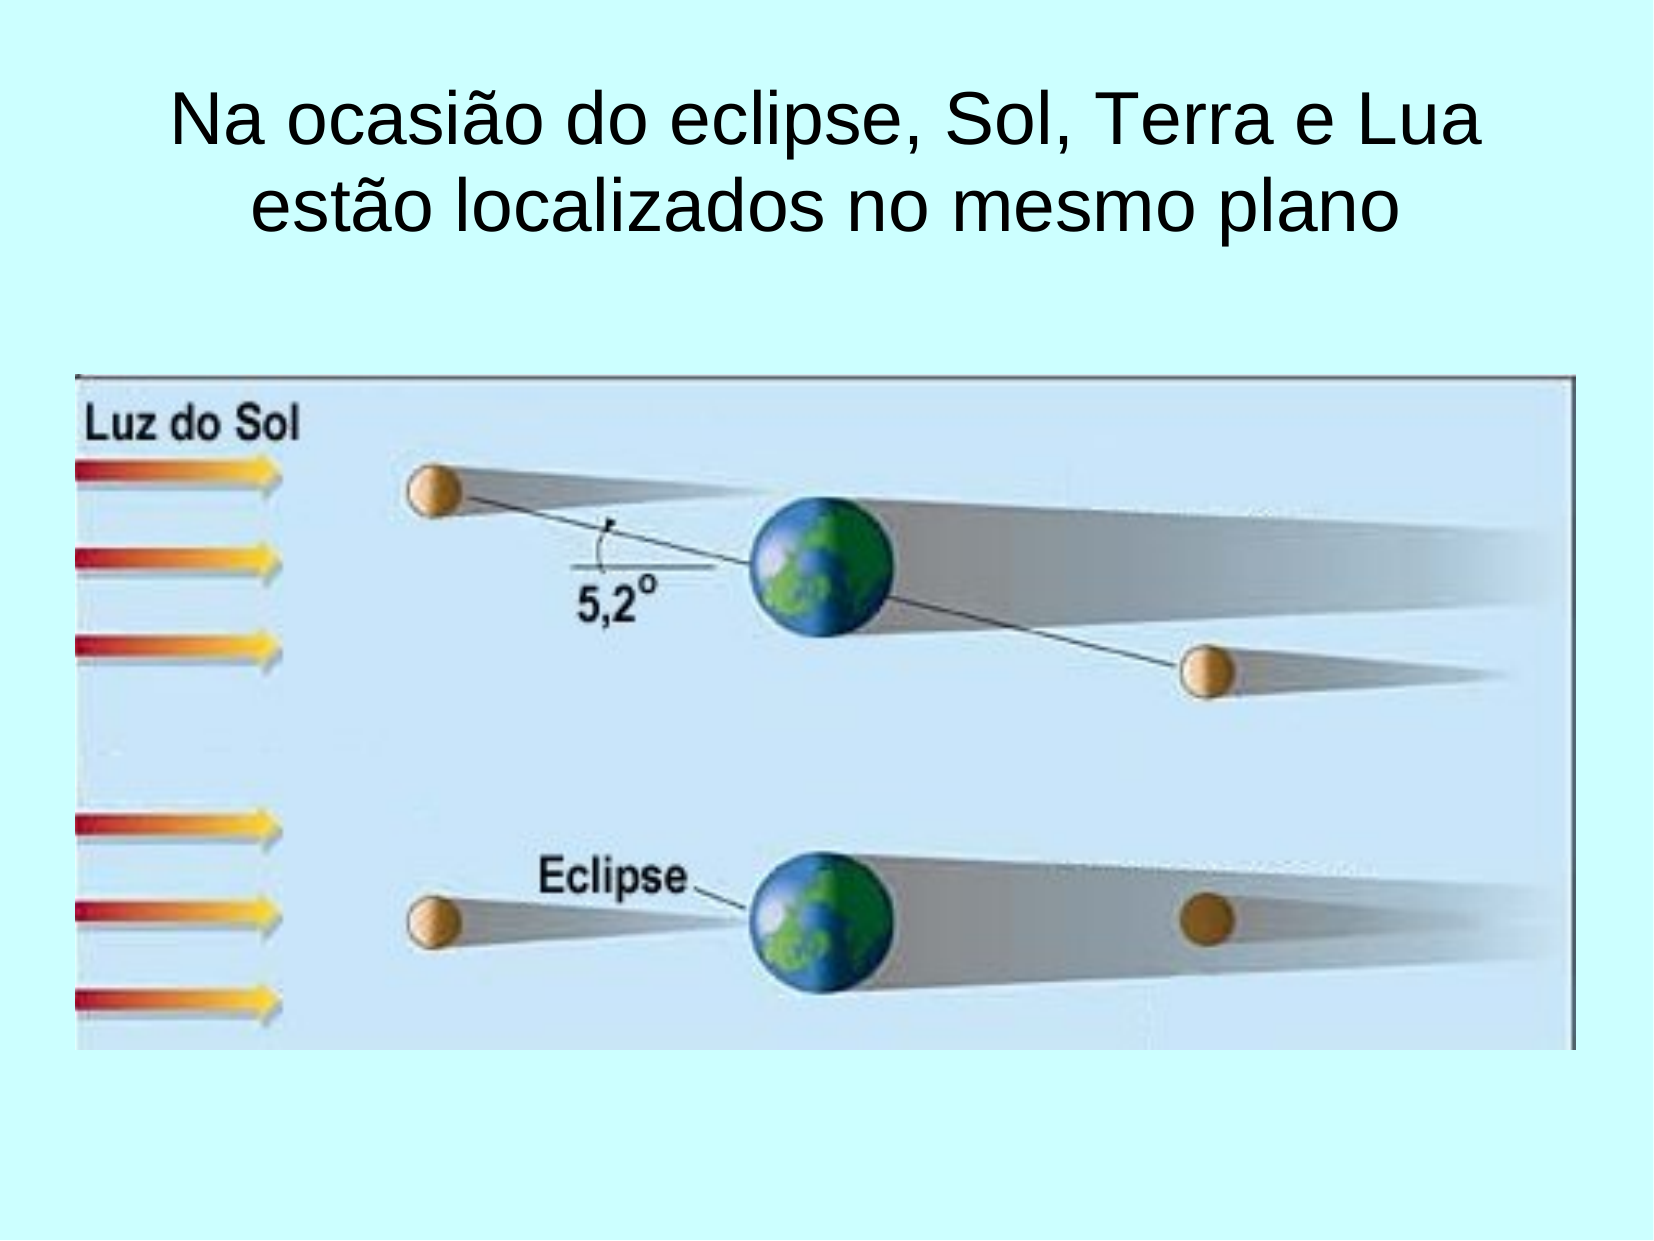

# Na ocasião do eclipse, Sol, Terra e Lua estão localizados no mesmo plano